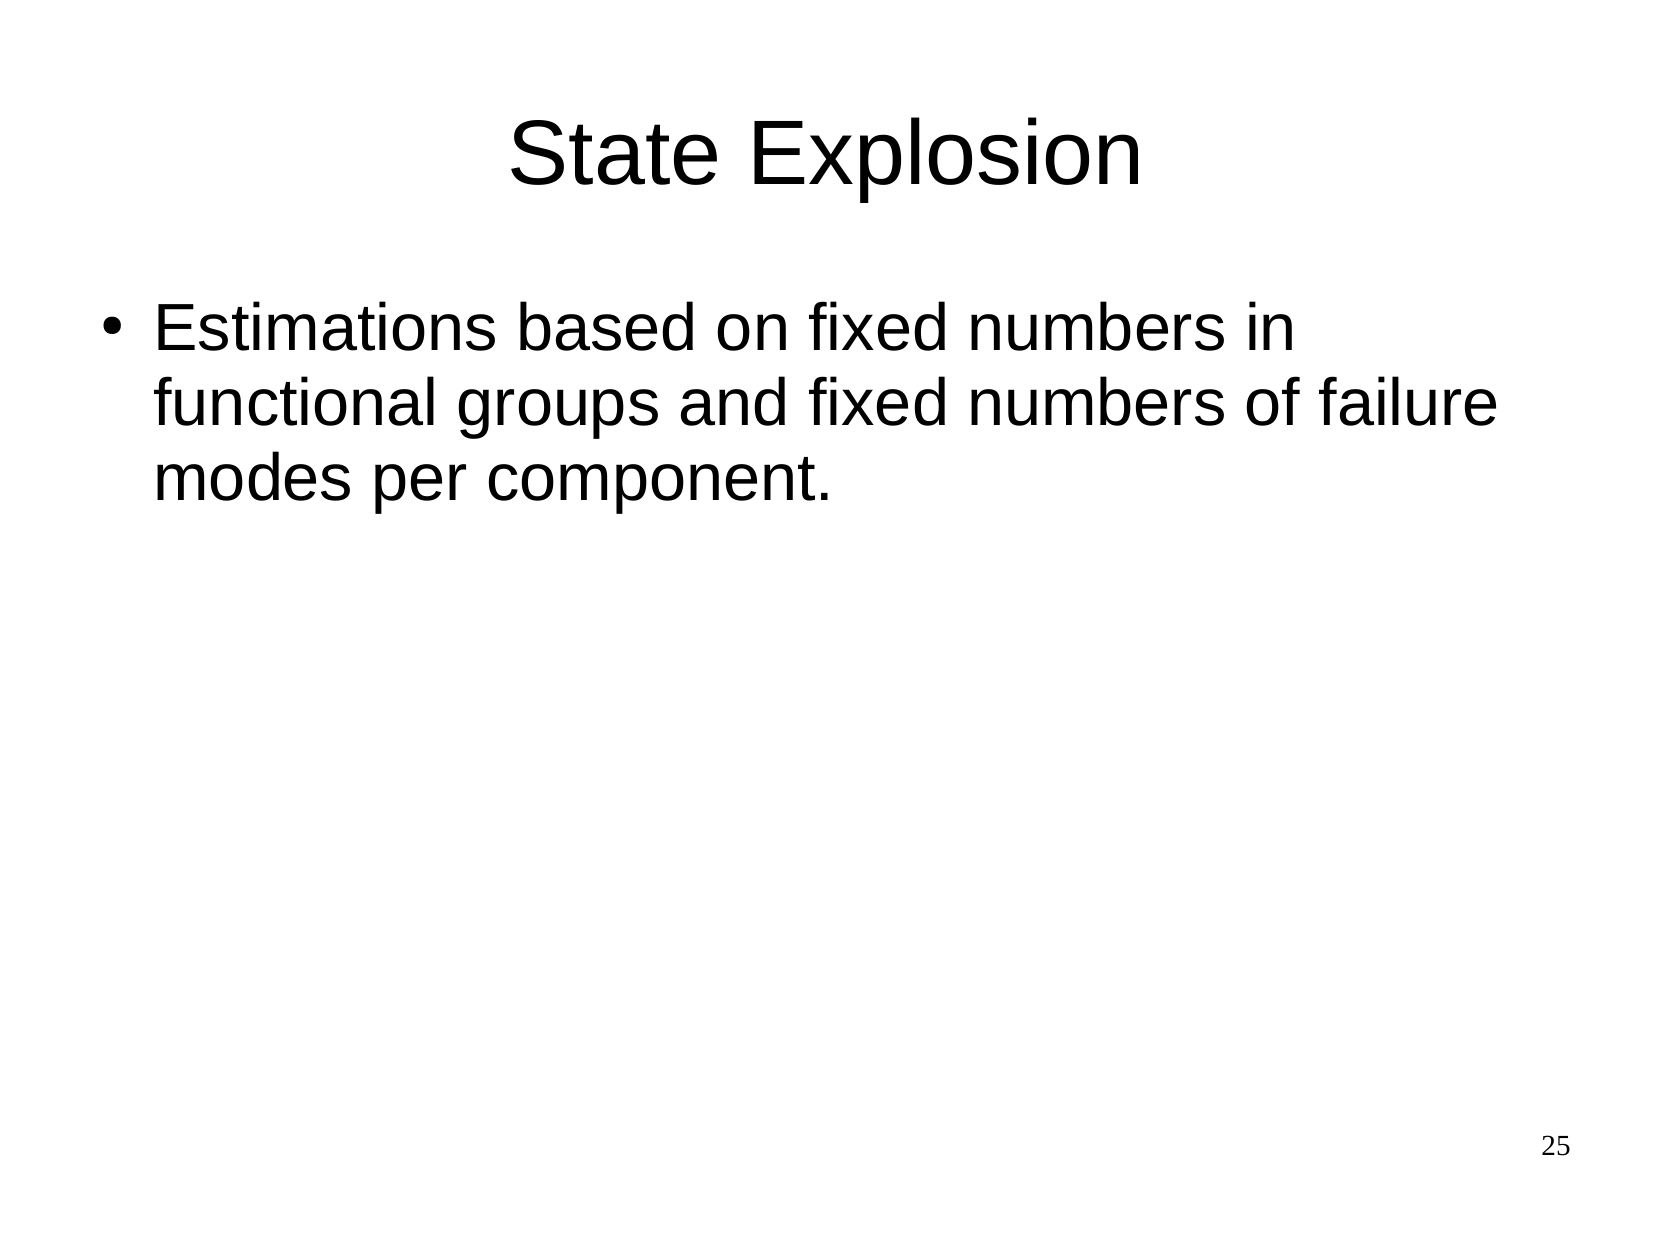

# State Explosion
Estimations based on fixed numbers in functional groups and fixed numbers of failure modes per component.
25